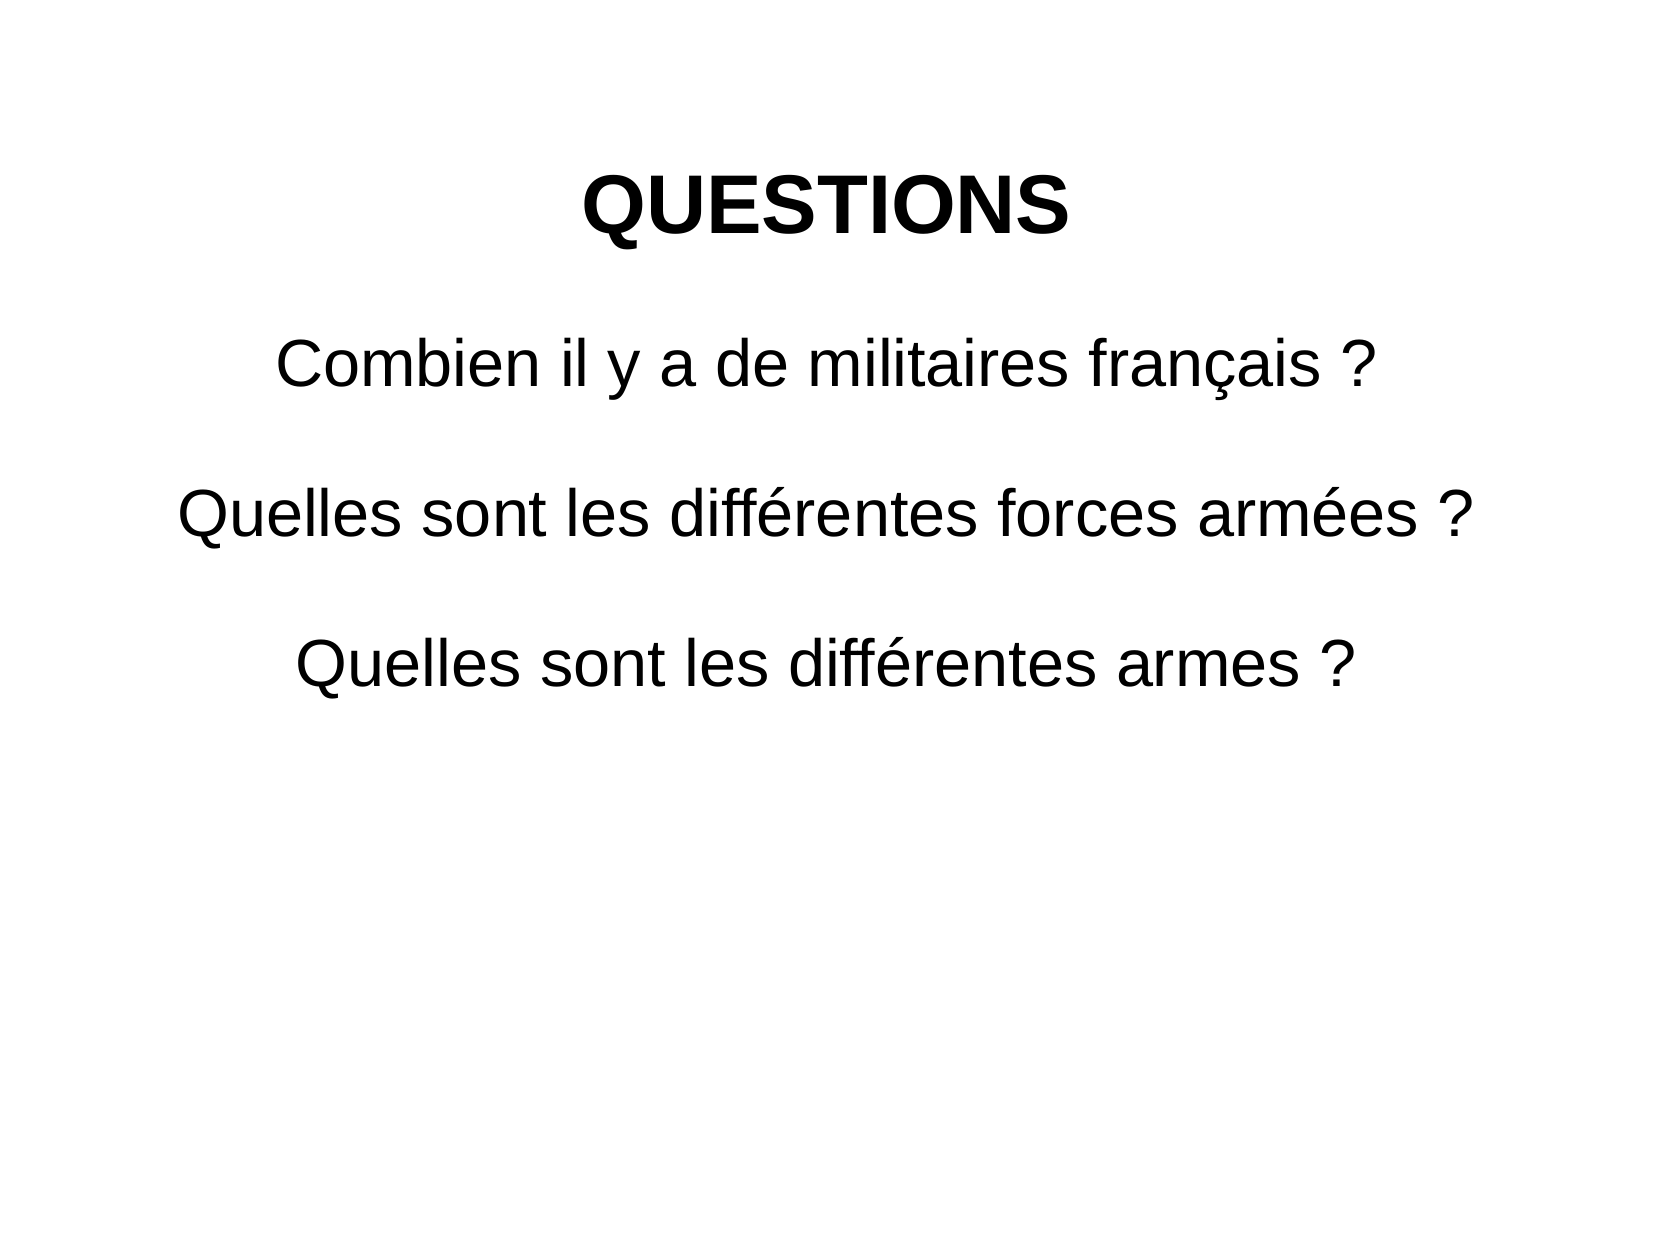

# QUESTIONS
Combien il y a de militaires français ?
Quelles sont les différentes forces armées ?
Quelles sont les différentes armes ?